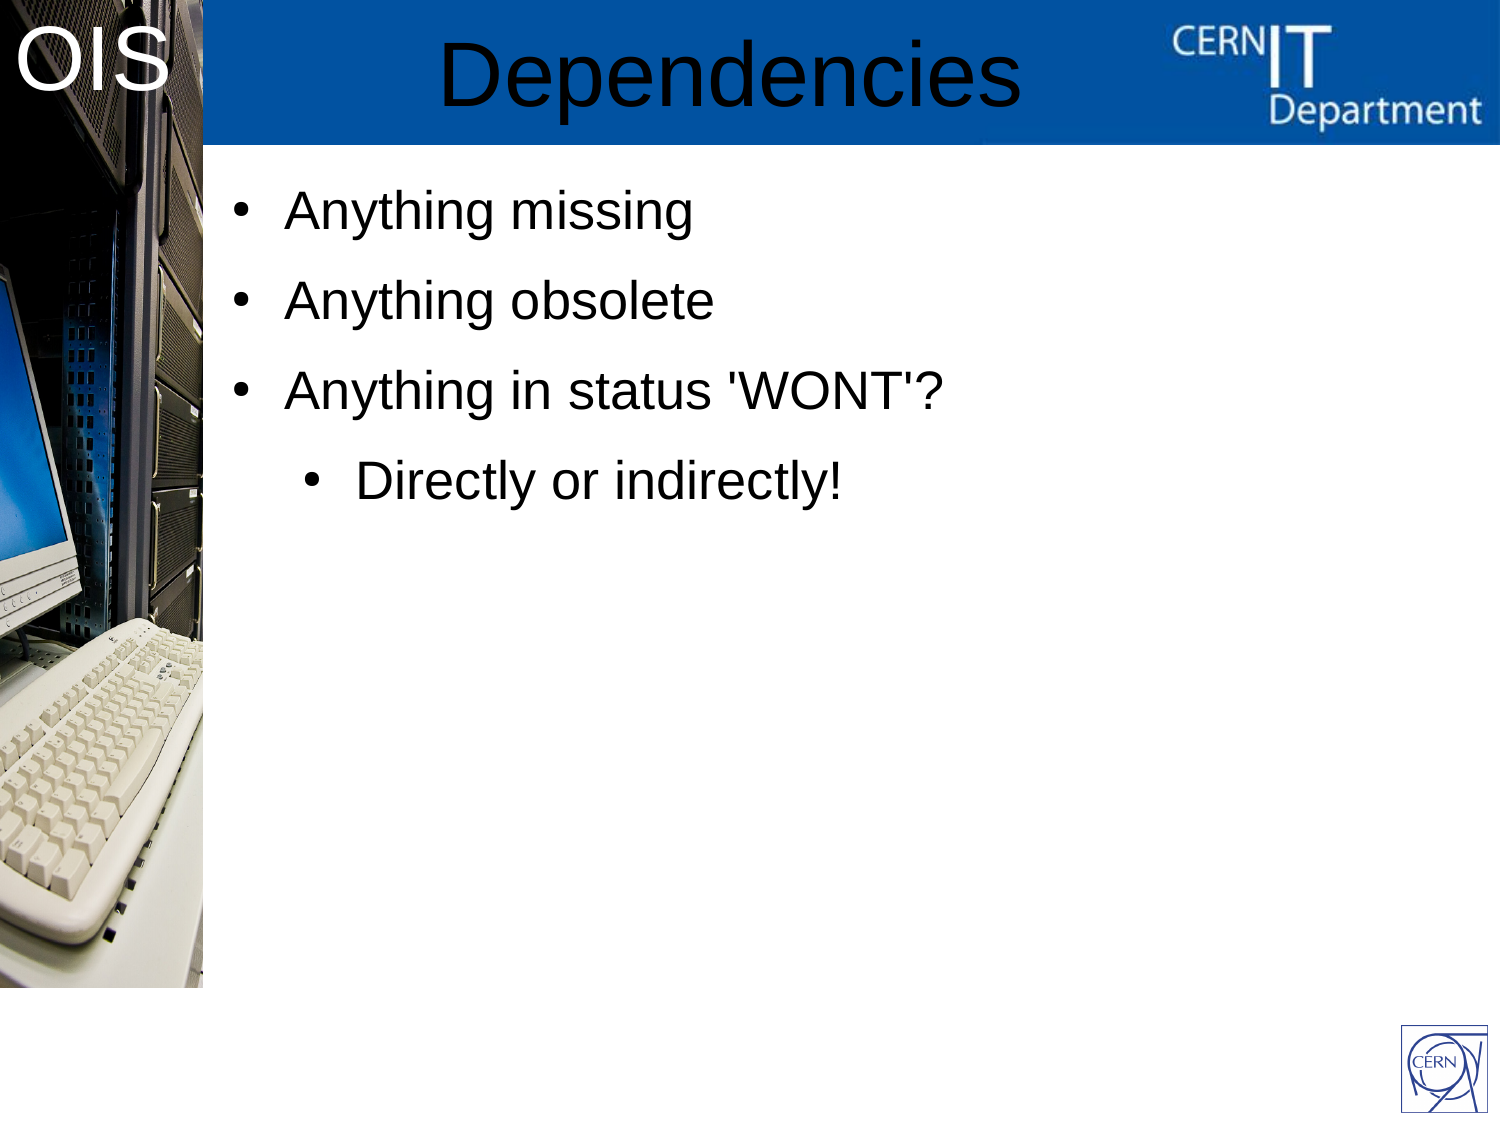

# Dependencies
Anything missing
Anything obsolete
Anything in status 'WONT'?
Directly or indirectly!